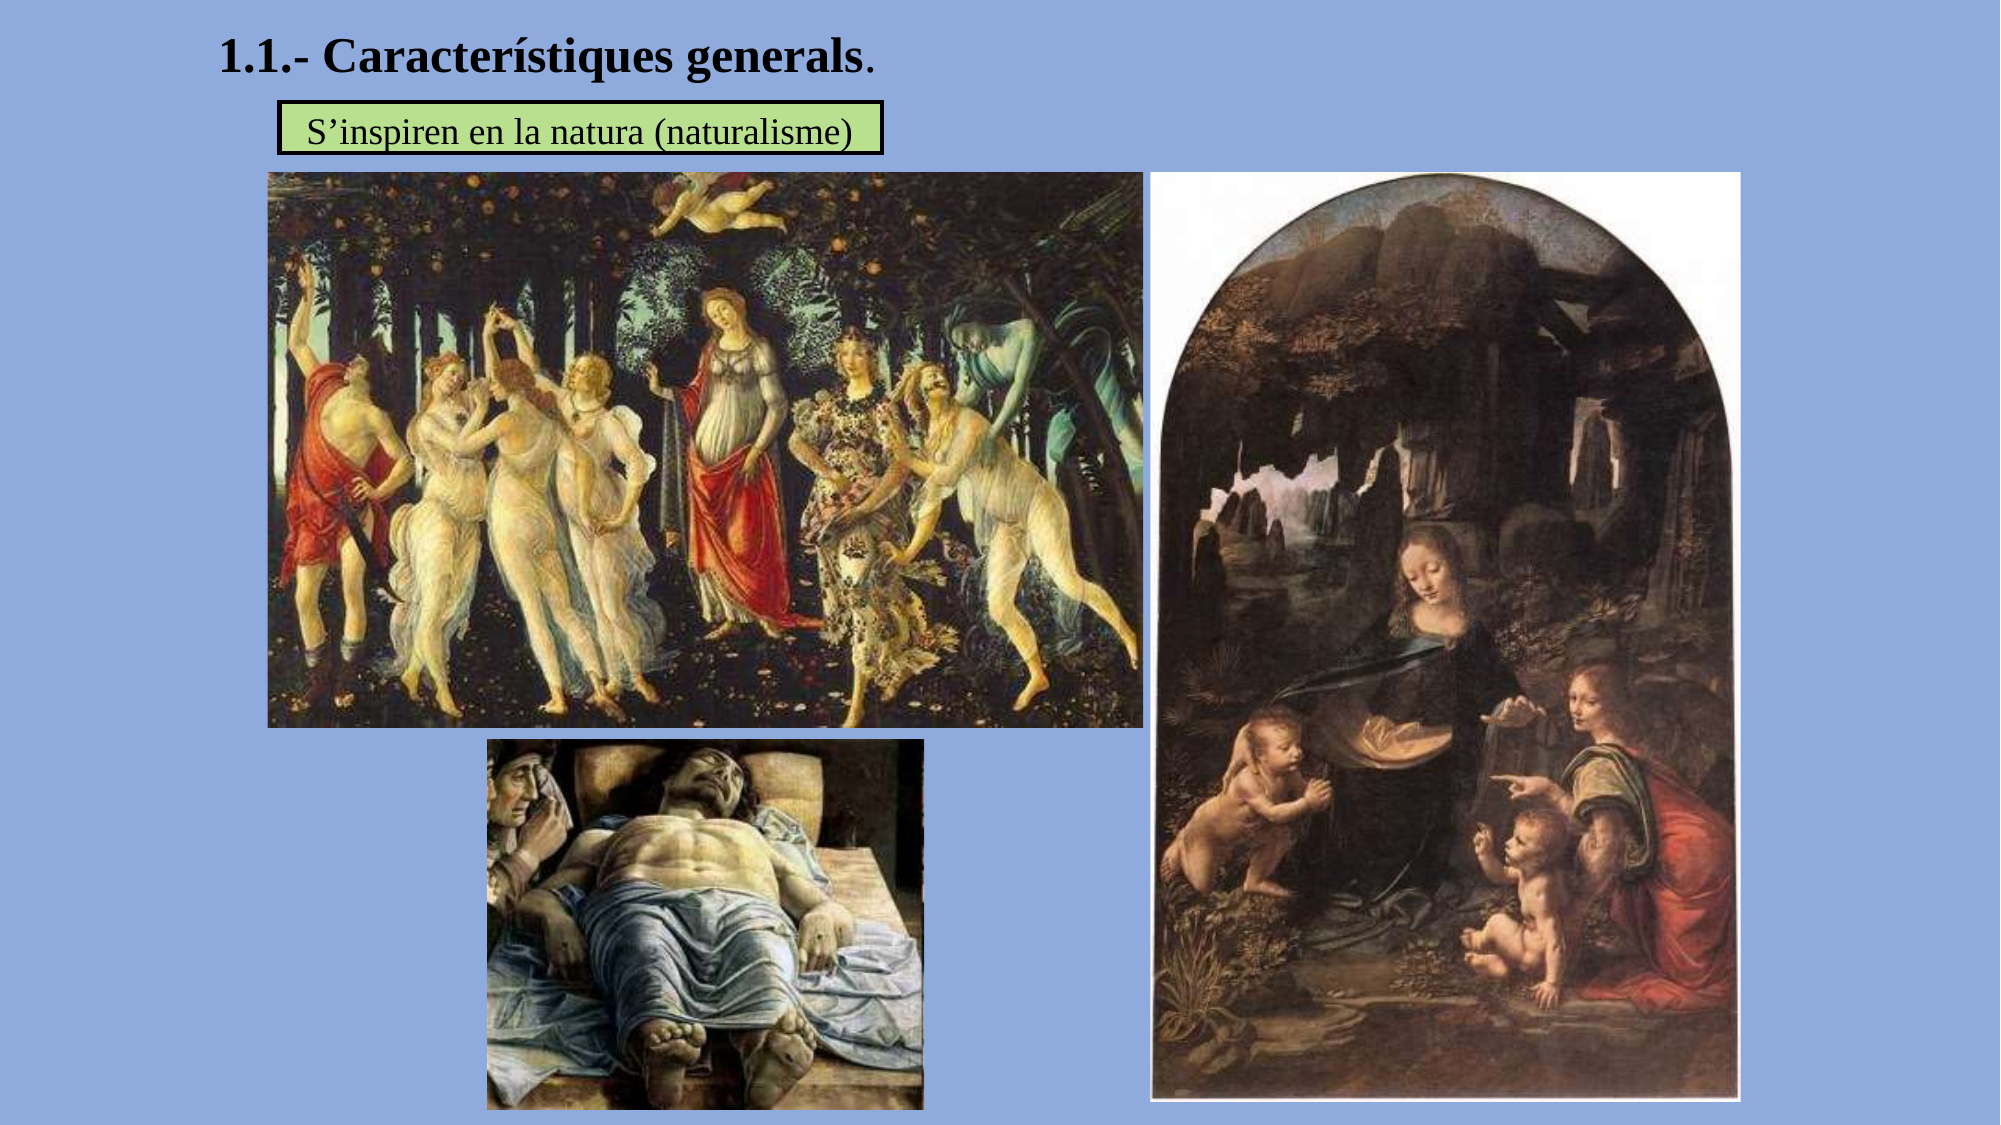

# 1.1.- Característiques generals.
S’inspiren en la natura (naturalisme)